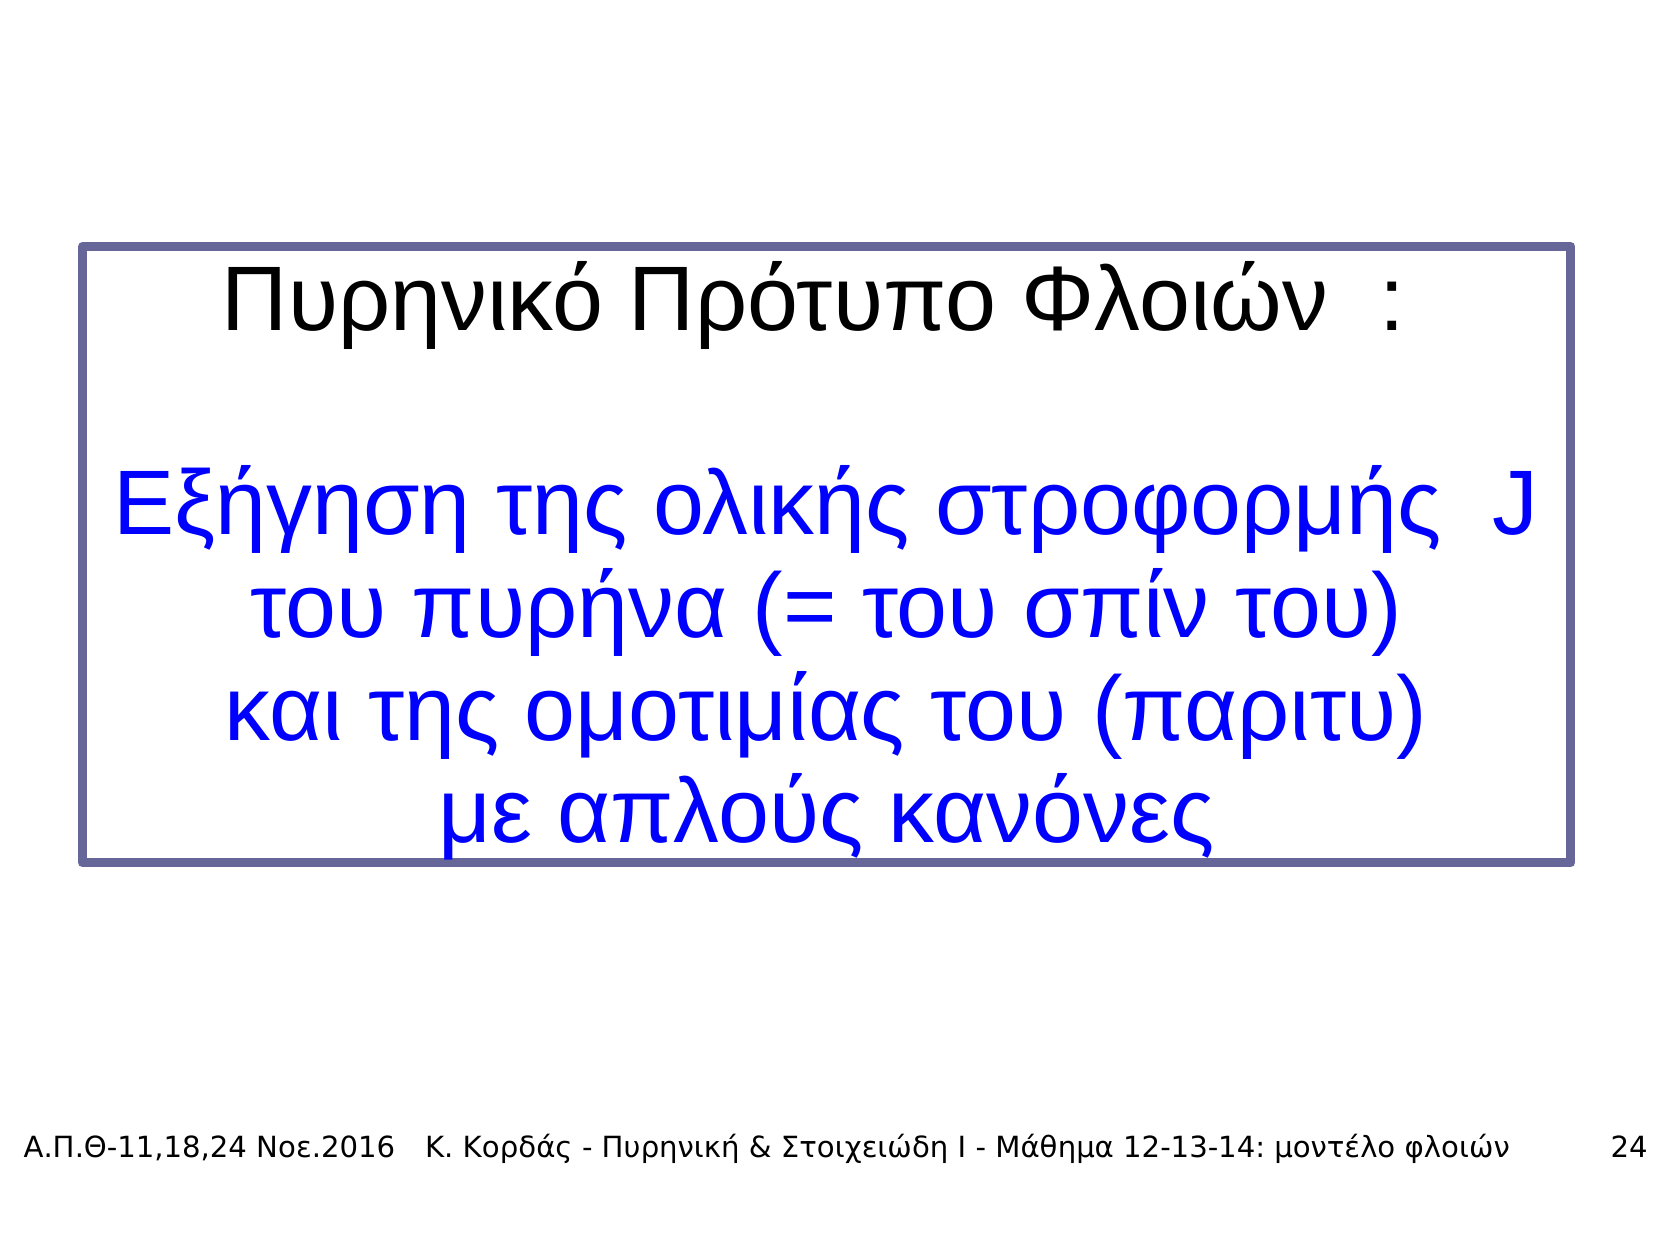

# Πυρηνικό Πρότυπο Φλοιών : Εξήγηση της ολικής στροφορμής J του πυρήνα (= του σπίν του) και της ομοτιμίας του (παριτυ) με απλούς κανόνες
Α.Π.Θ-11,18,24 Νοε.2016
Κ. Κορδάς - Πυρηνική & Στοιχειώδη Ι - Μάθημα 12-13-14: μοντέλο φλοιών
24